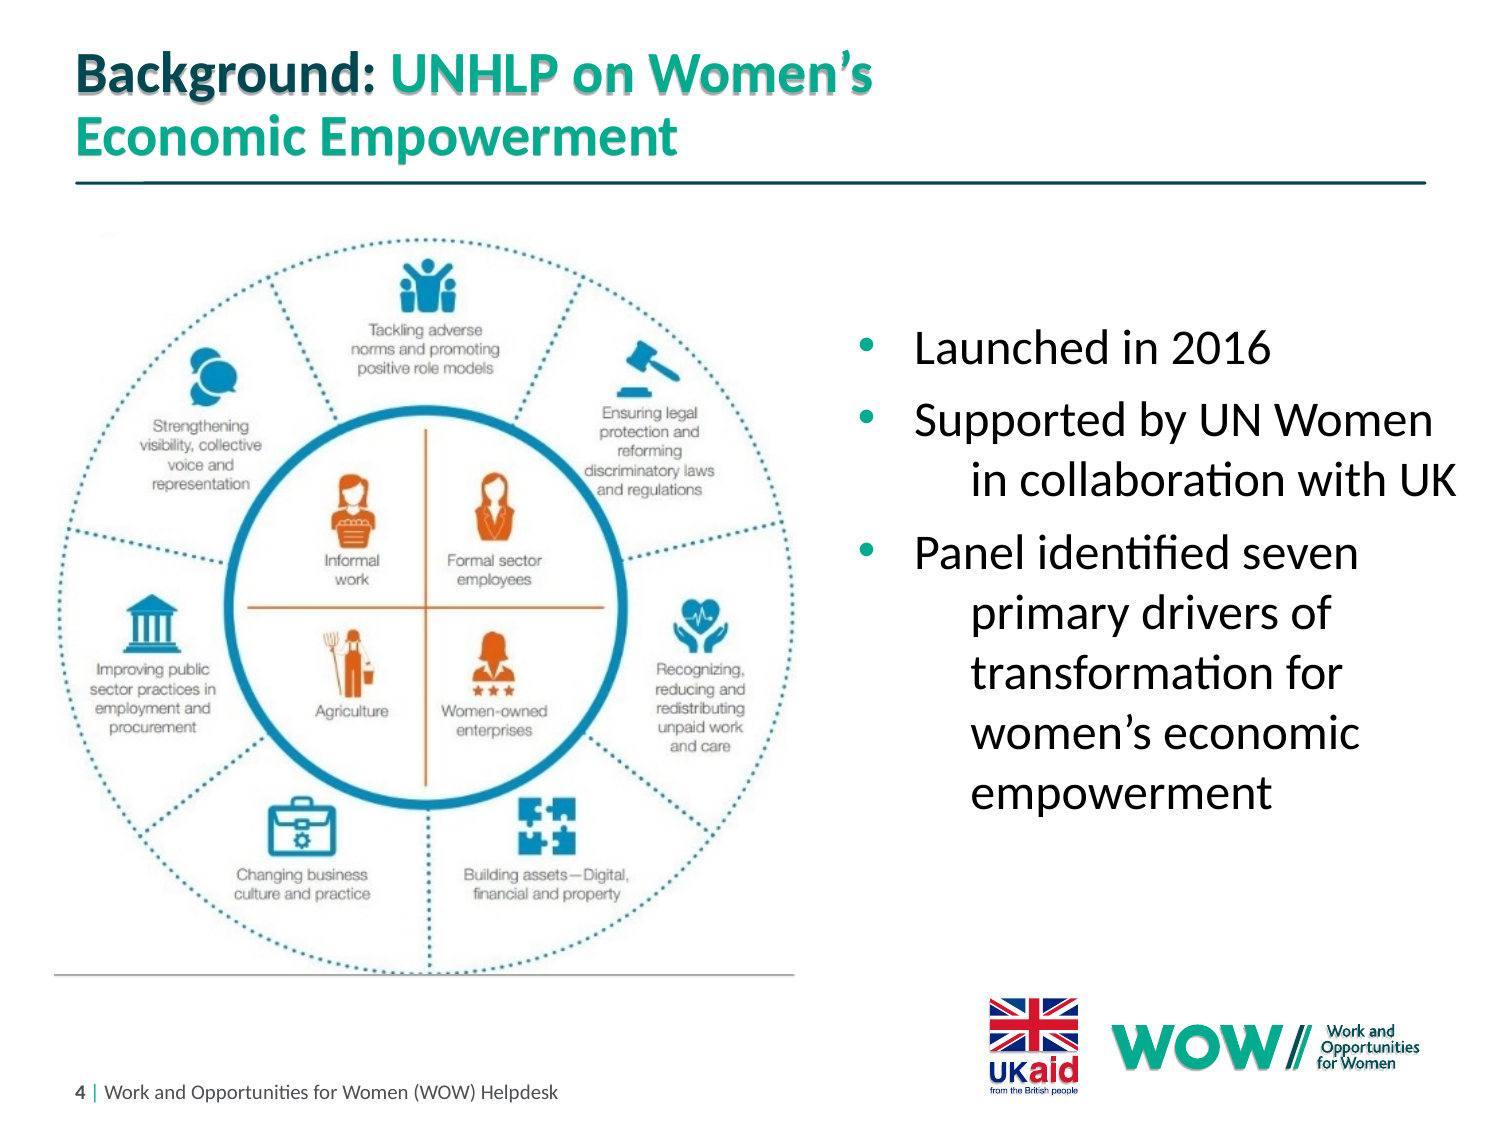

# Background: UNHLP on Women’s Economic Empowerment
Launched in 2016
Supported by UN Women in collaboration with UK
Panel identified seven primary drivers of transformation for women’s economic empowerment
3 | Work and Opportunities for Women (WOW) Helpdesk